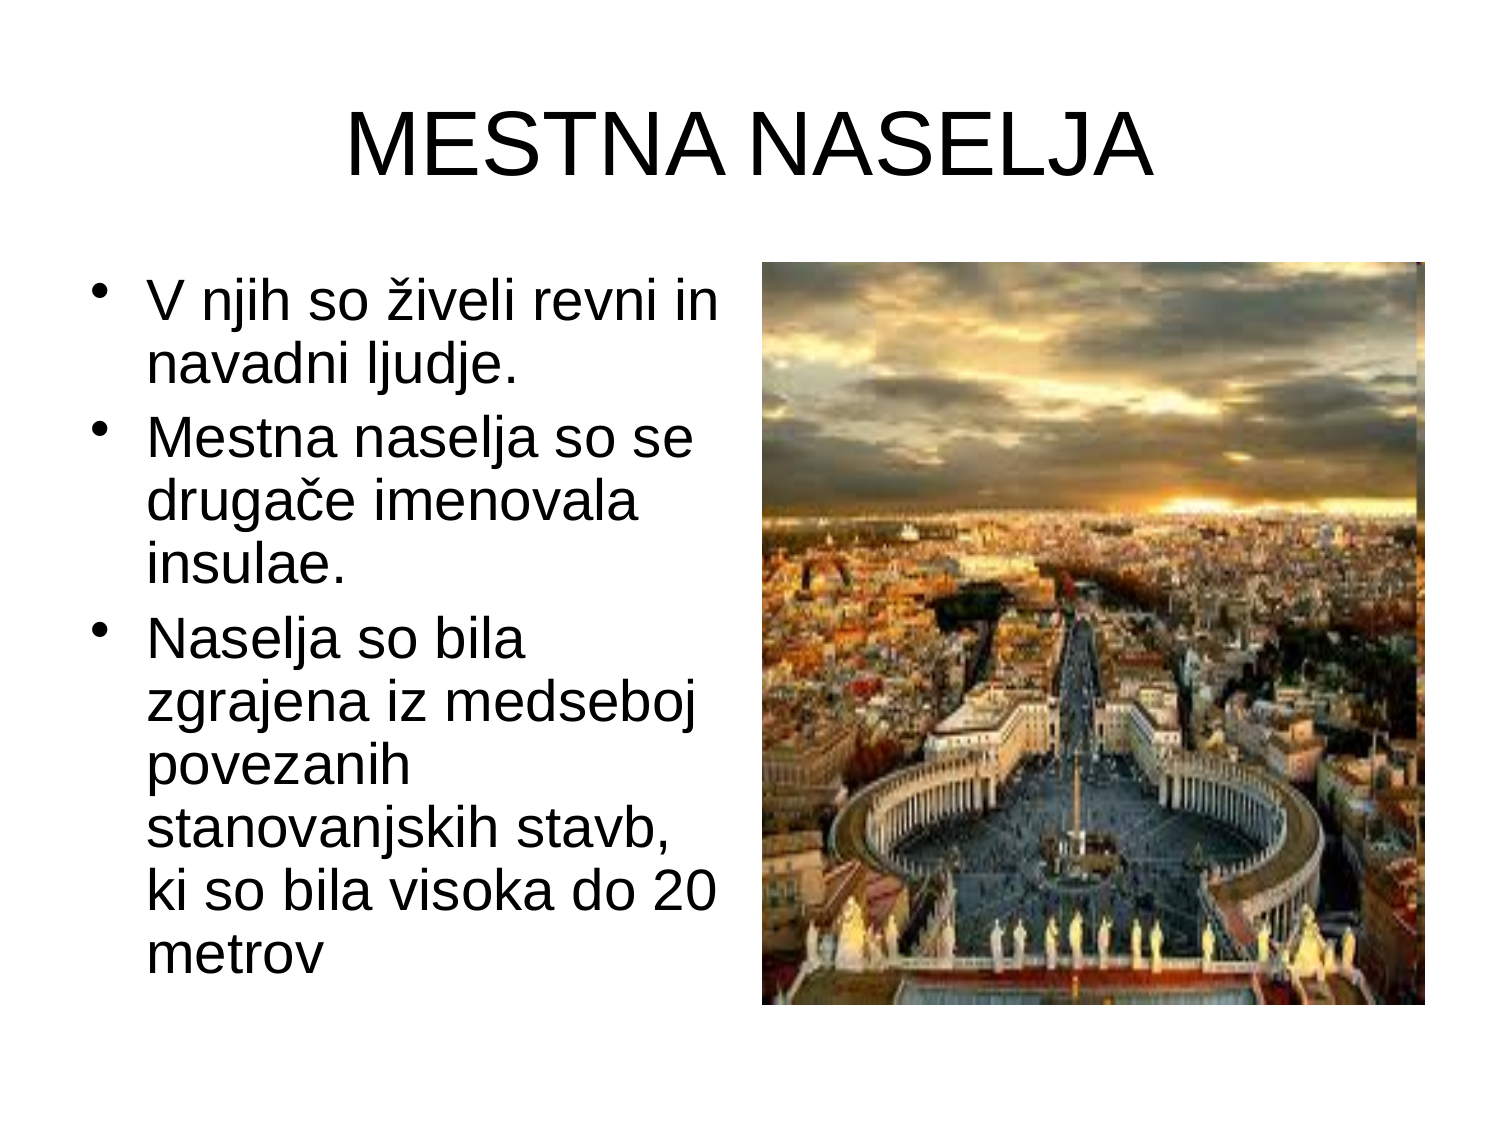

# MESTNA NASELJA
V njih so živeli revni in navadni ljudje.
Mestna naselja so se drugače imenovala insulae.
Naselja so bila zgrajena iz medseboj povezanih stanovanjskih stavb, ki so bila visoka do 20 metrov